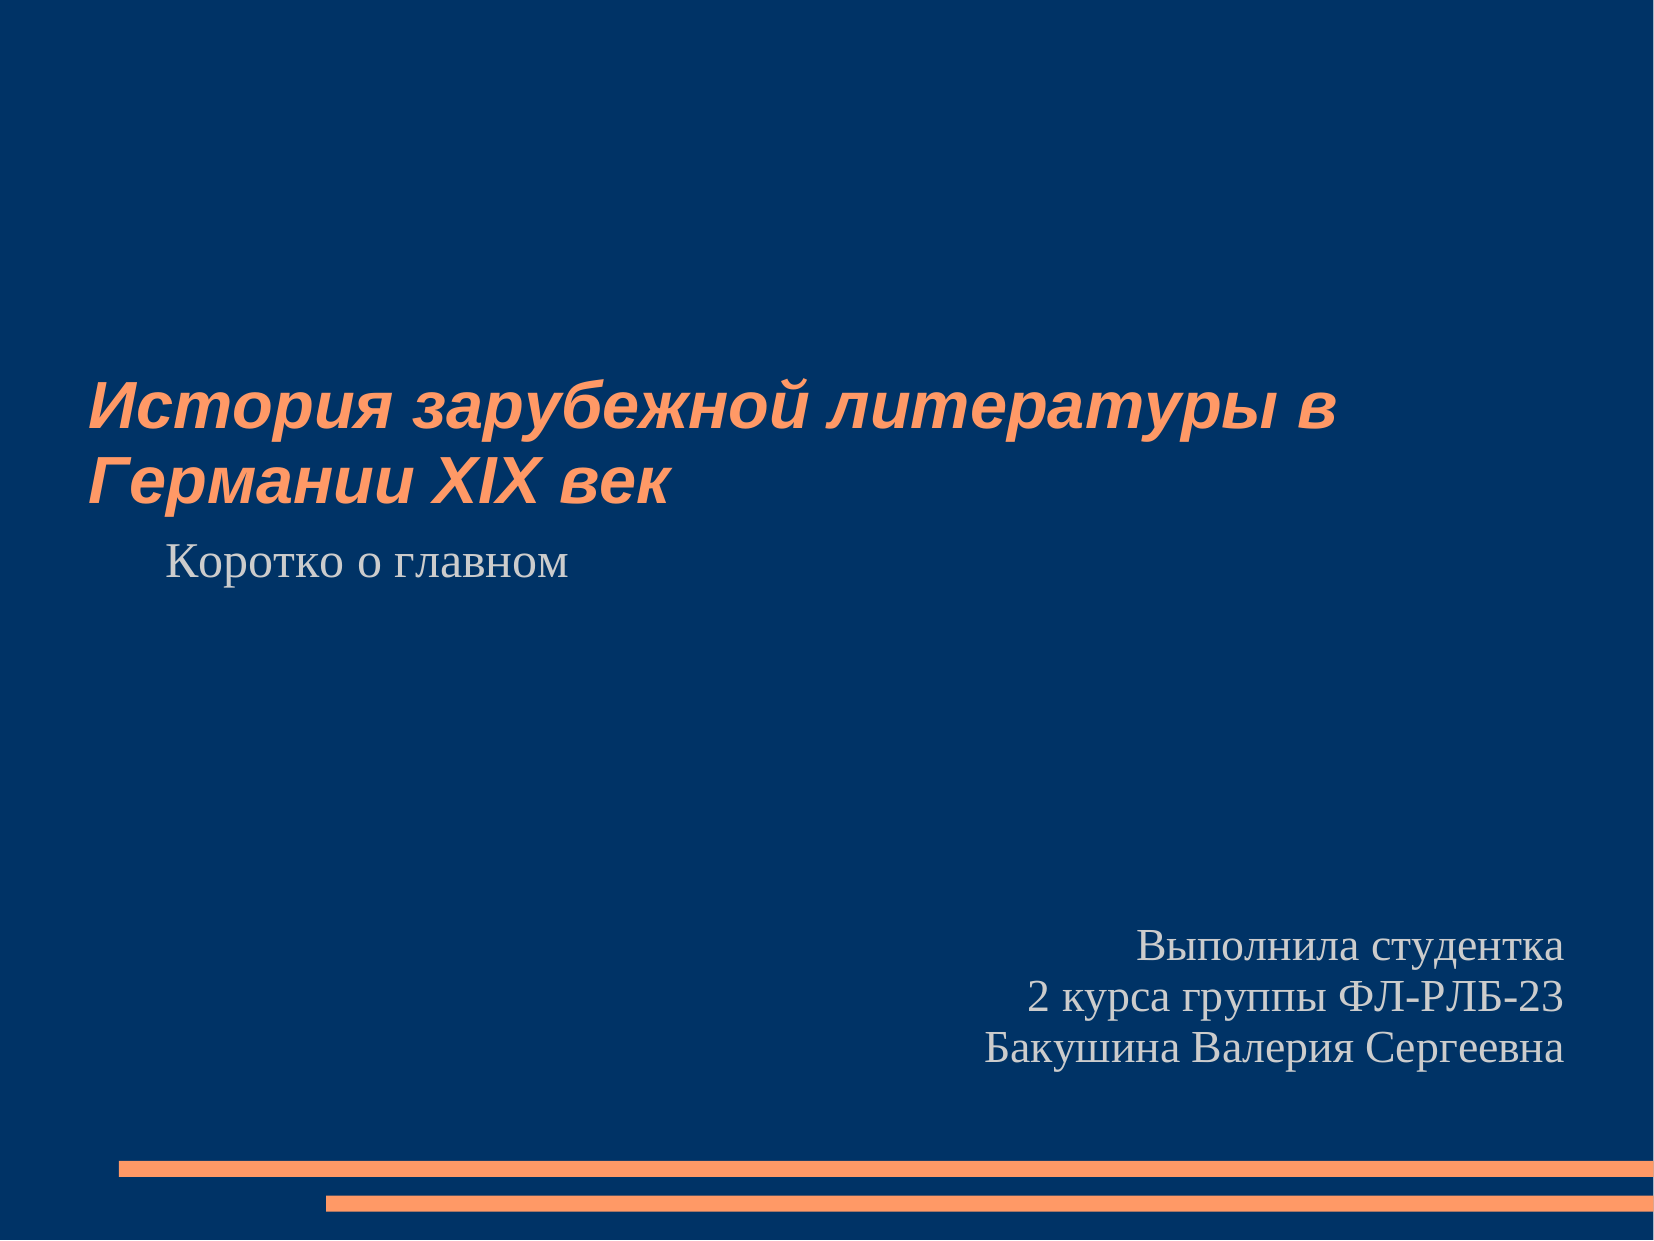

# История зарубежной литературы в Германии XIX век
Коротко о главном
Выполнила студентка
 2 курса группы ФЛ-РЛБ-23
 Бакушина Валерия Сергеевна